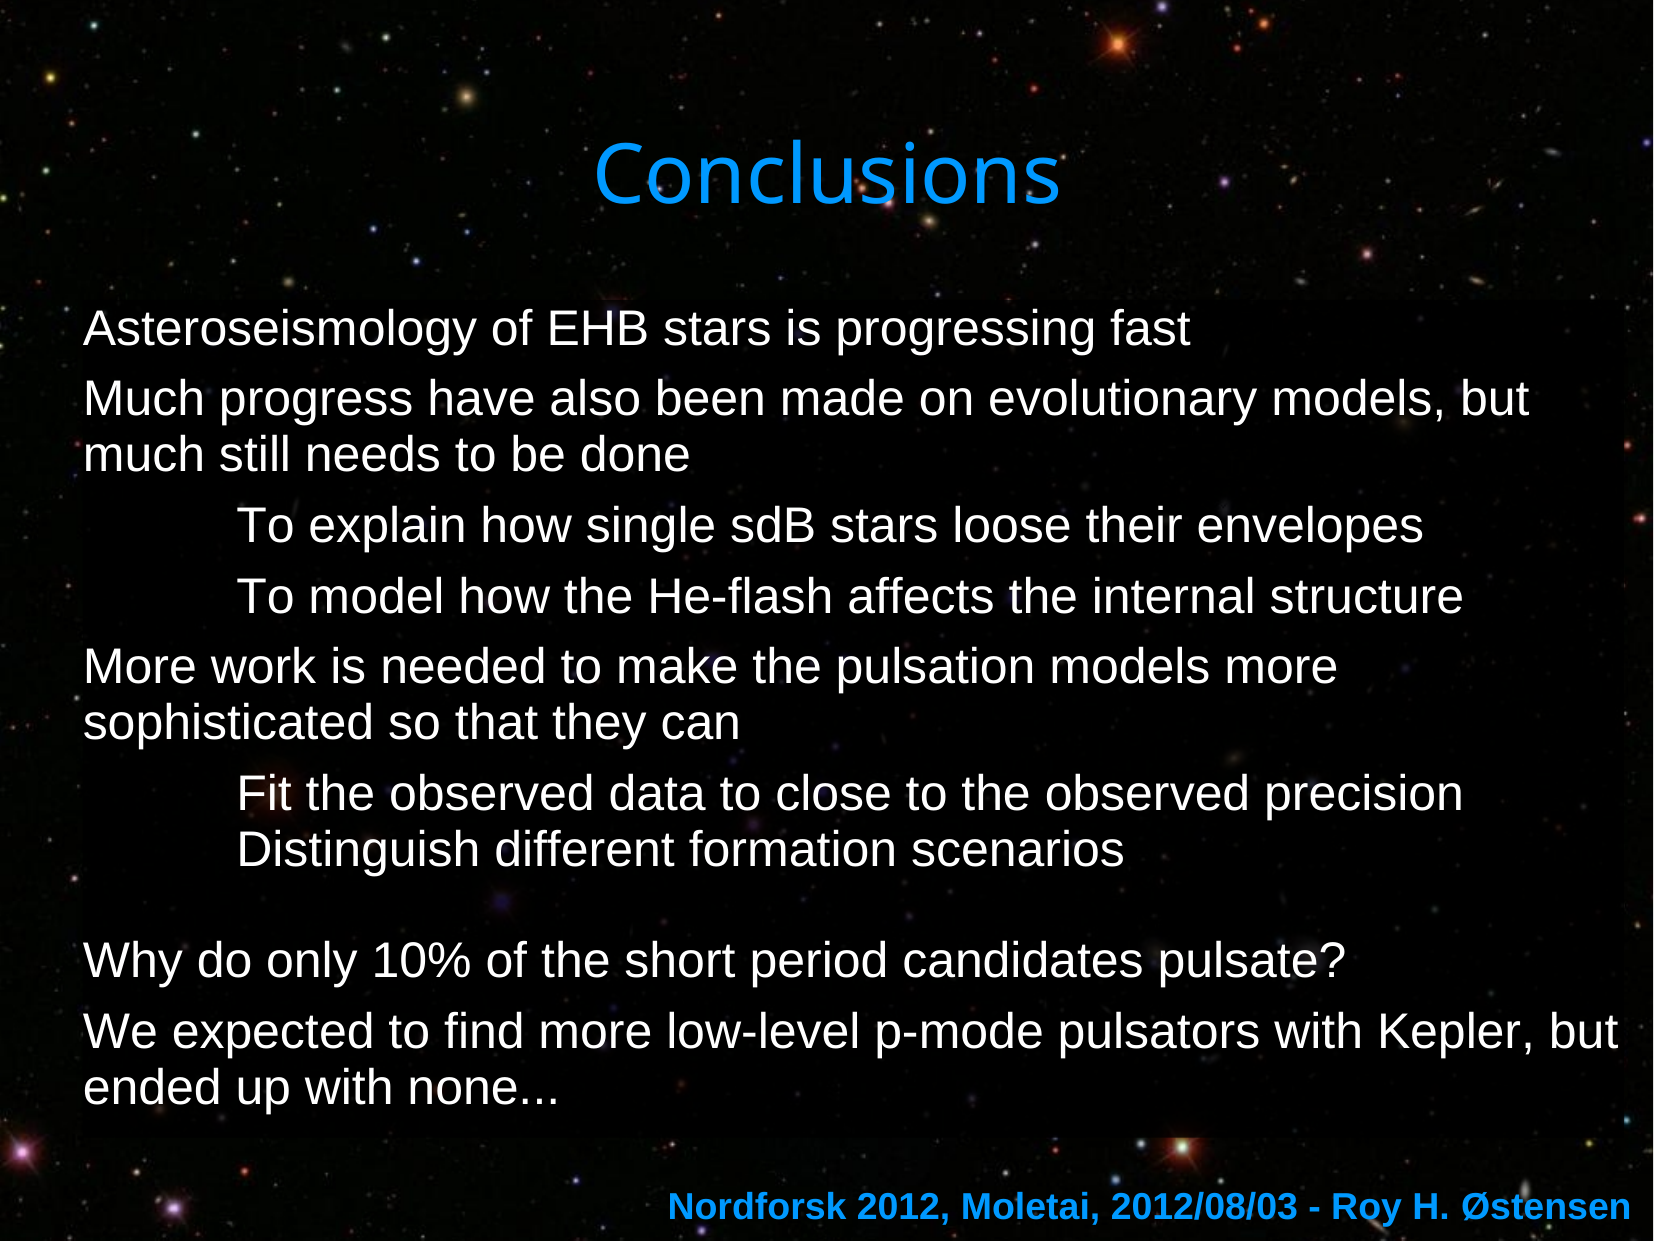

# Conclusions
Asteroseismology of EHB stars is progressing fast
Much progress have also been made on evolutionary models, but much still needs to be done
To explain how single sdB stars loose their envelopes
To model how the He-flash affects the internal structure
More work is needed to make the pulsation models more sophisticated so that they can
Fit the observed data to close to the observed precision
Distinguish different formation scenarios
Why do only 10% of the short period candidates pulsate?
We expected to find more low-level p-mode pulsators with Kepler, but ended up with none...